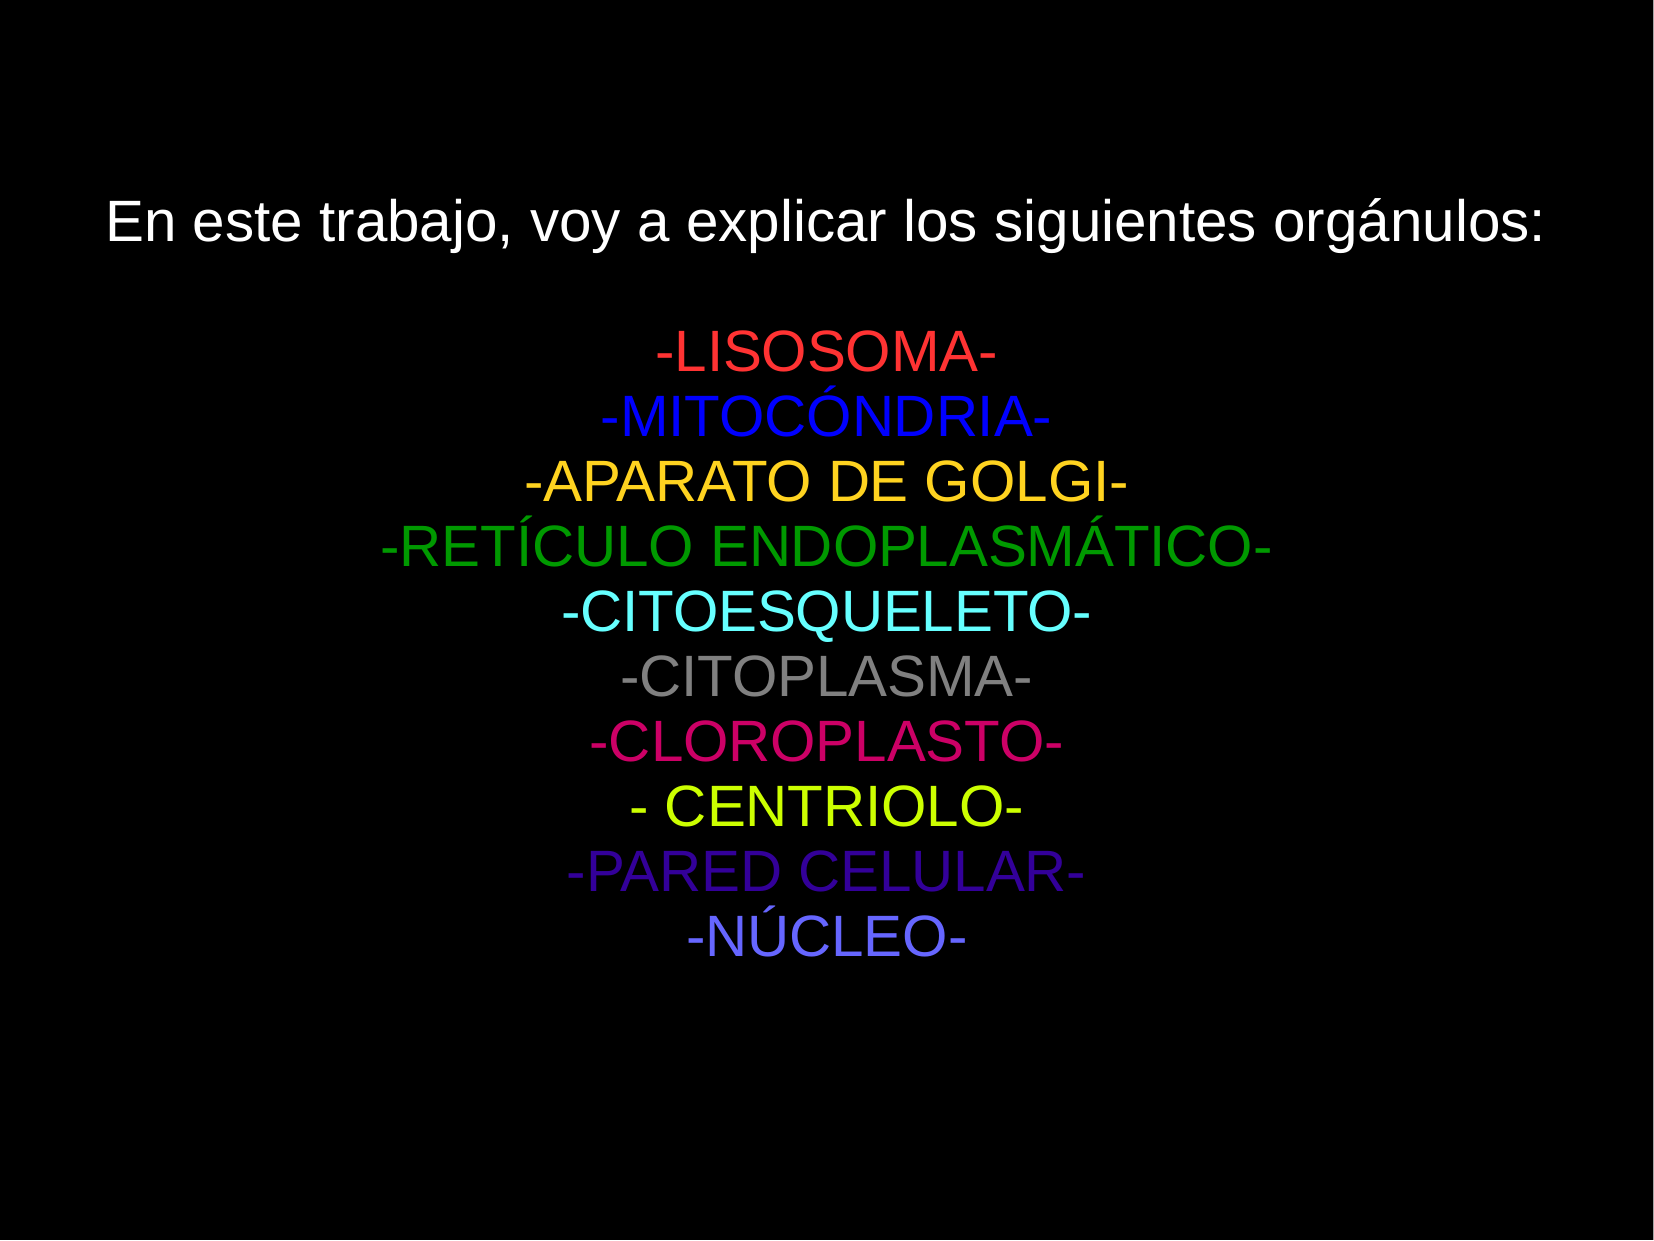

# En este trabajo, voy a explicar los siguientes orgánulos:
-LISOSOMA-
-MITOCÓNDRIA-
-APARATO DE GOLGI-
-RETÍCULO ENDOPLASMÁTICO-
-CITOESQUELETO-
-CITOPLASMA-
-CLOROPLASTO-
- CENTRIOLO-
-PARED CELULAR-
-NÚCLEO-